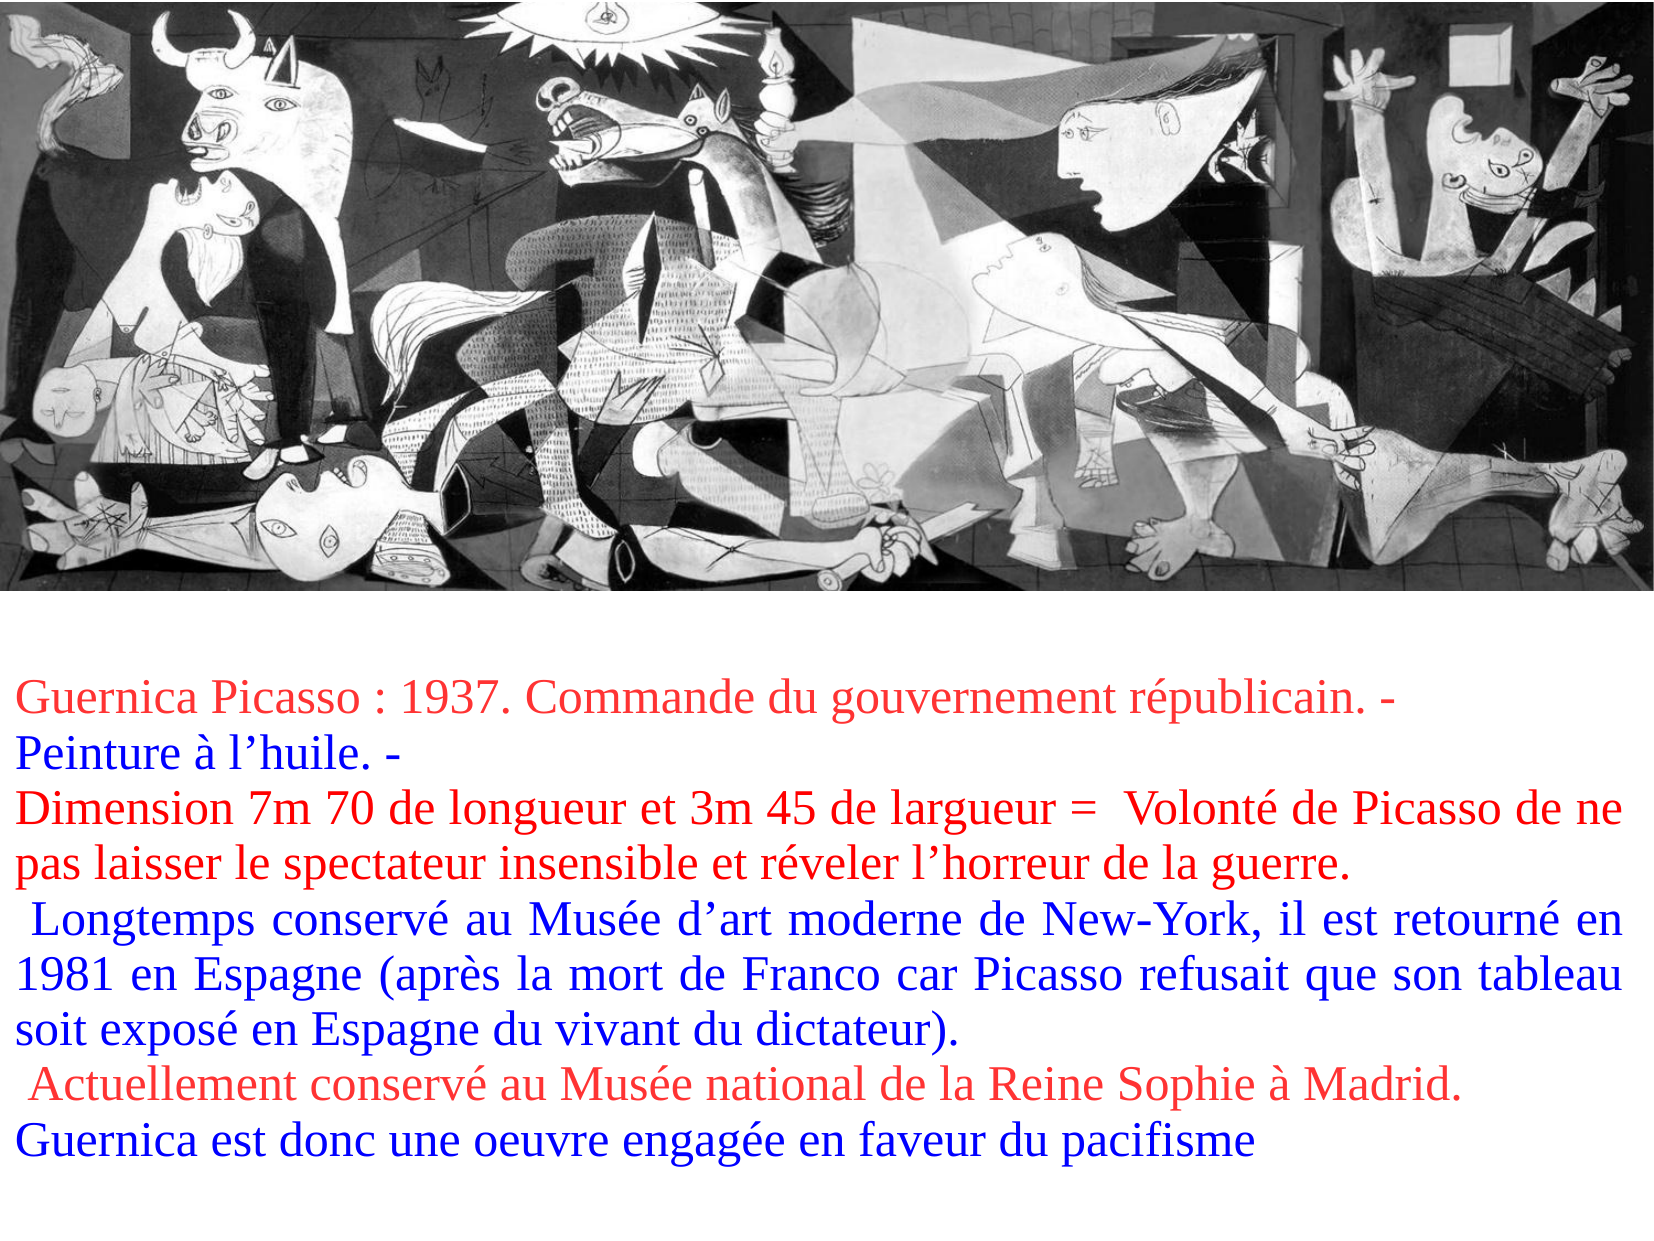

Guernica Picasso : 1937. Commande du gouvernement républicain. -
Peinture à l’huile. -
Dimension 7m 70 de longueur et 3m 45 de largueur = Volonté de Picasso de ne pas laisser le spectateur insensible et réveler l’horreur de la guerre.
 Longtemps conservé au Musée d’art moderne de New-York, il est retourné en 1981 en Espagne (après la mort de Franco car Picasso refusait que son tableau soit exposé en Espagne du vivant du dictateur).
 Actuellement conservé au Musée national de la Reine Sophie à Madrid.
Guernica est donc une oeuvre engagée en faveur du pacifisme